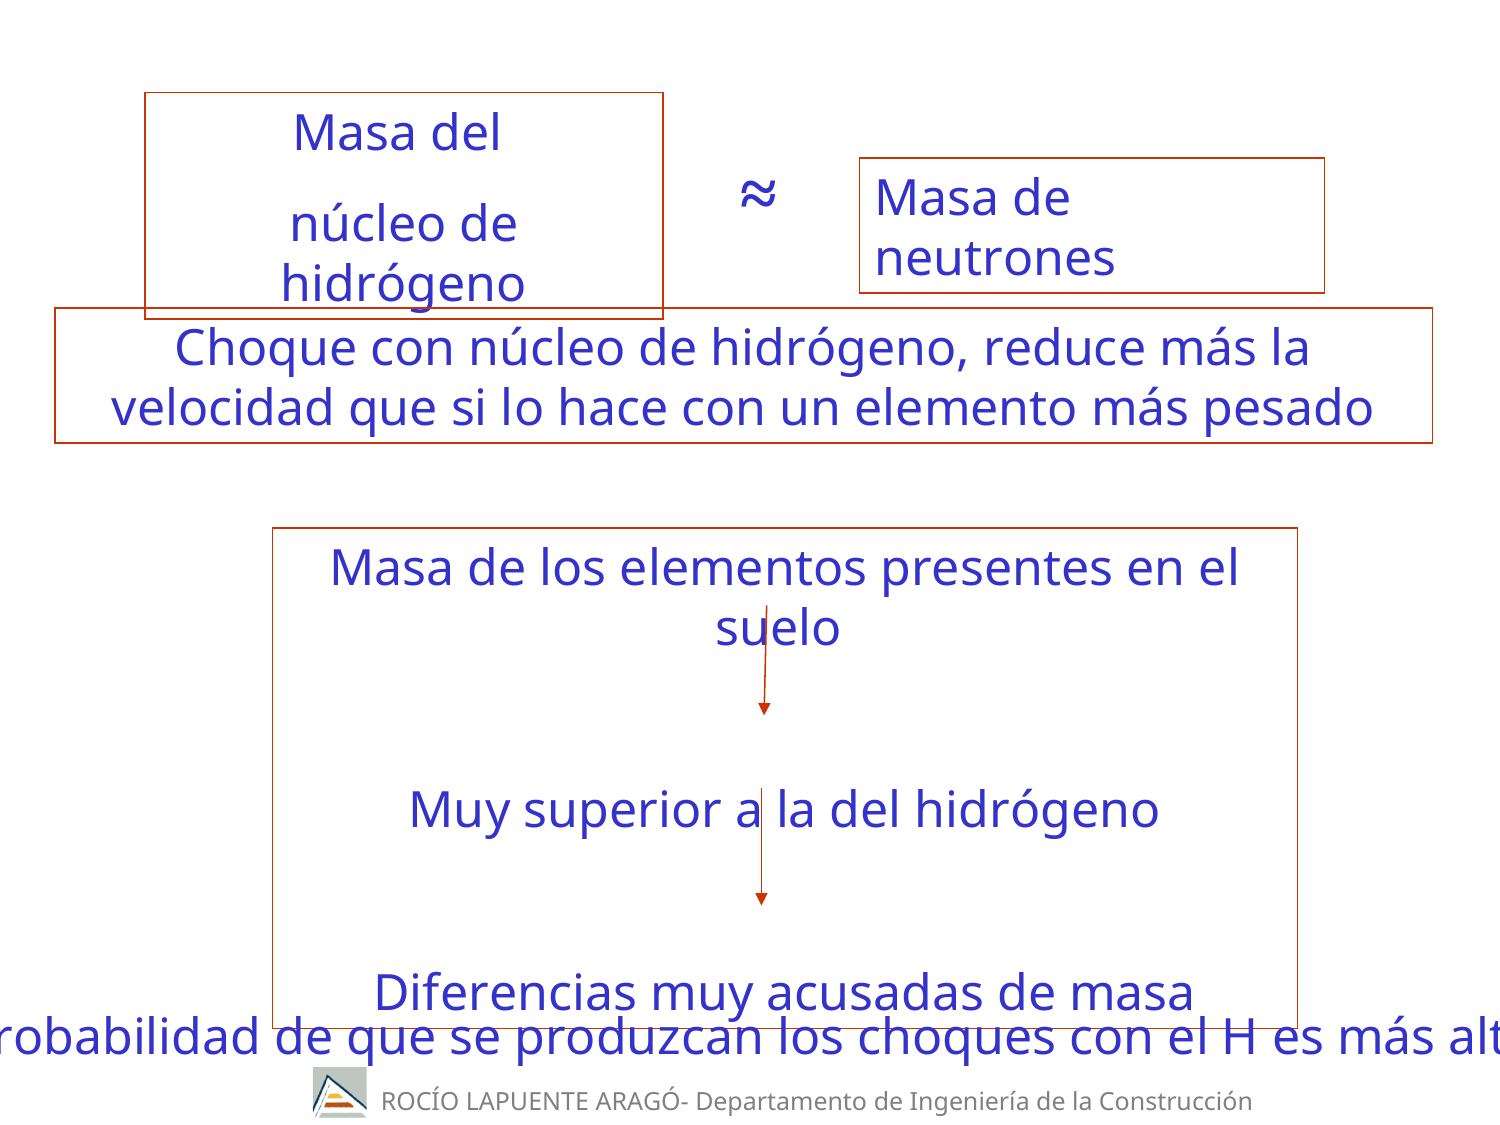

Masa del
núcleo de hidrógeno
≈
Masa de neutrones
Choque con núcleo de hidrógeno, reduce más la velocidad que si lo hace con un elemento más pesado
Masa de los elementos presentes en el suelo
Muy superior a la del hidrógeno
Diferencias muy acusadas de masa
probabilidad de que se produzcan los choques con el H es más alta